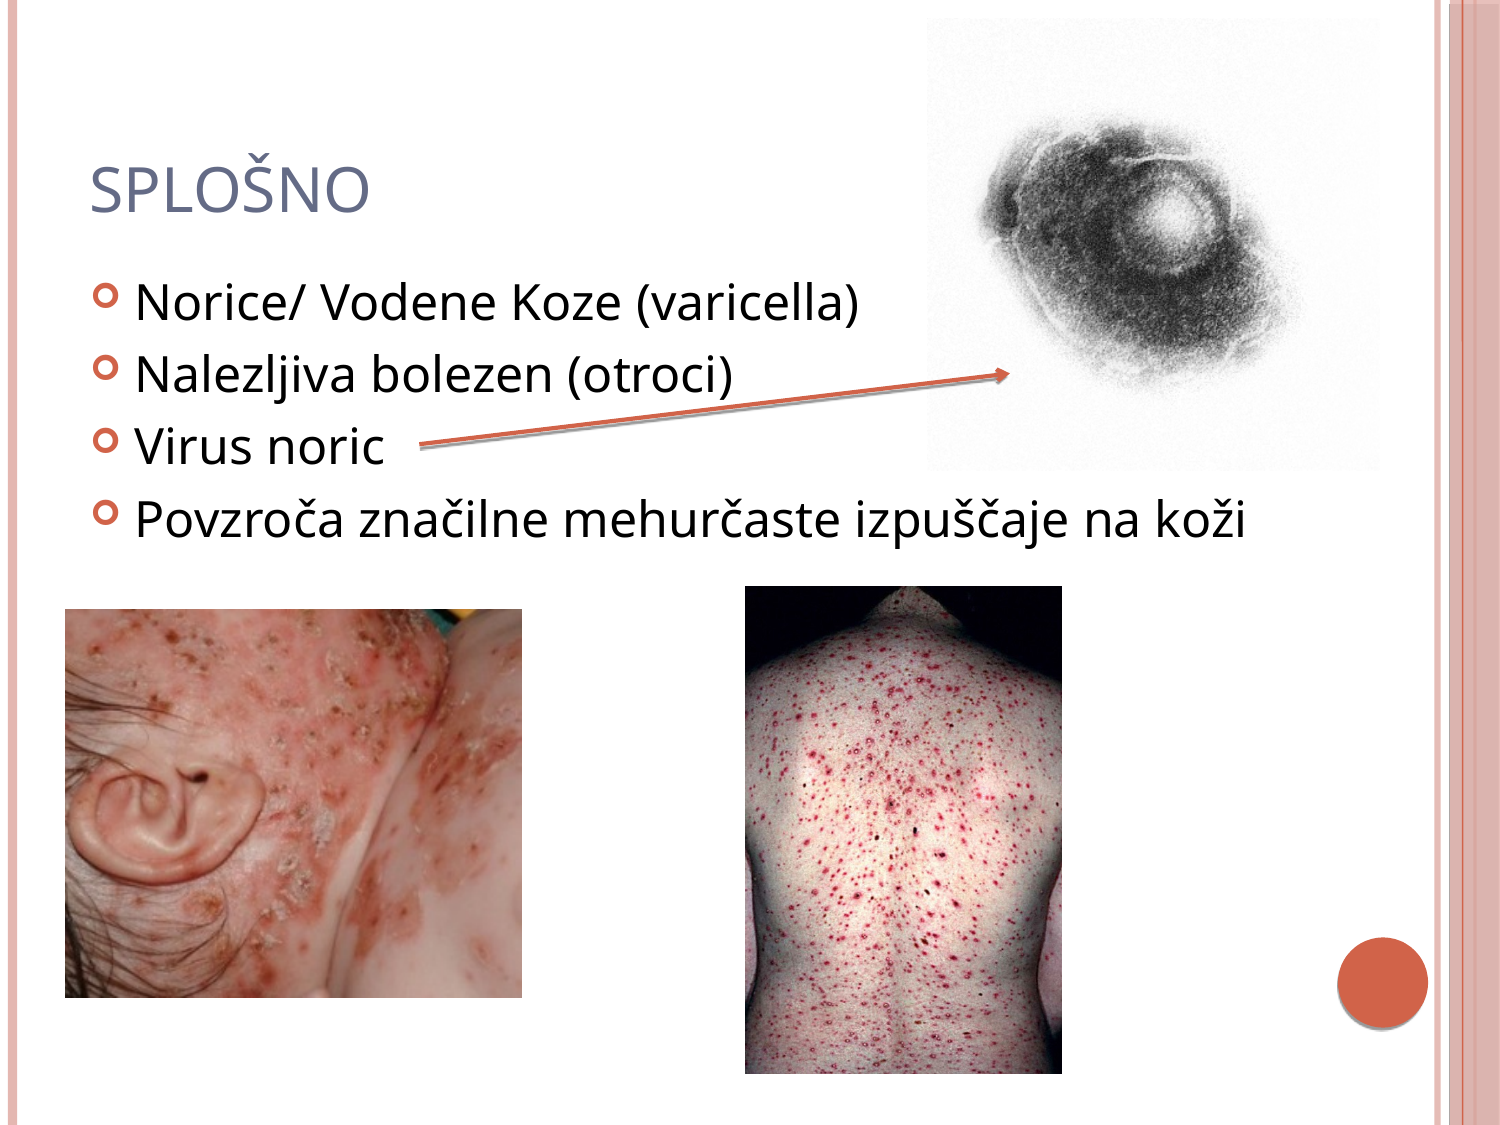

# SPLOŠNO
Norice/ Vodene Koze (varicella)
Nalezljiva bolezen (otroci)
Virus noric
Povzroča značilne mehurčaste izpuščaje na koži